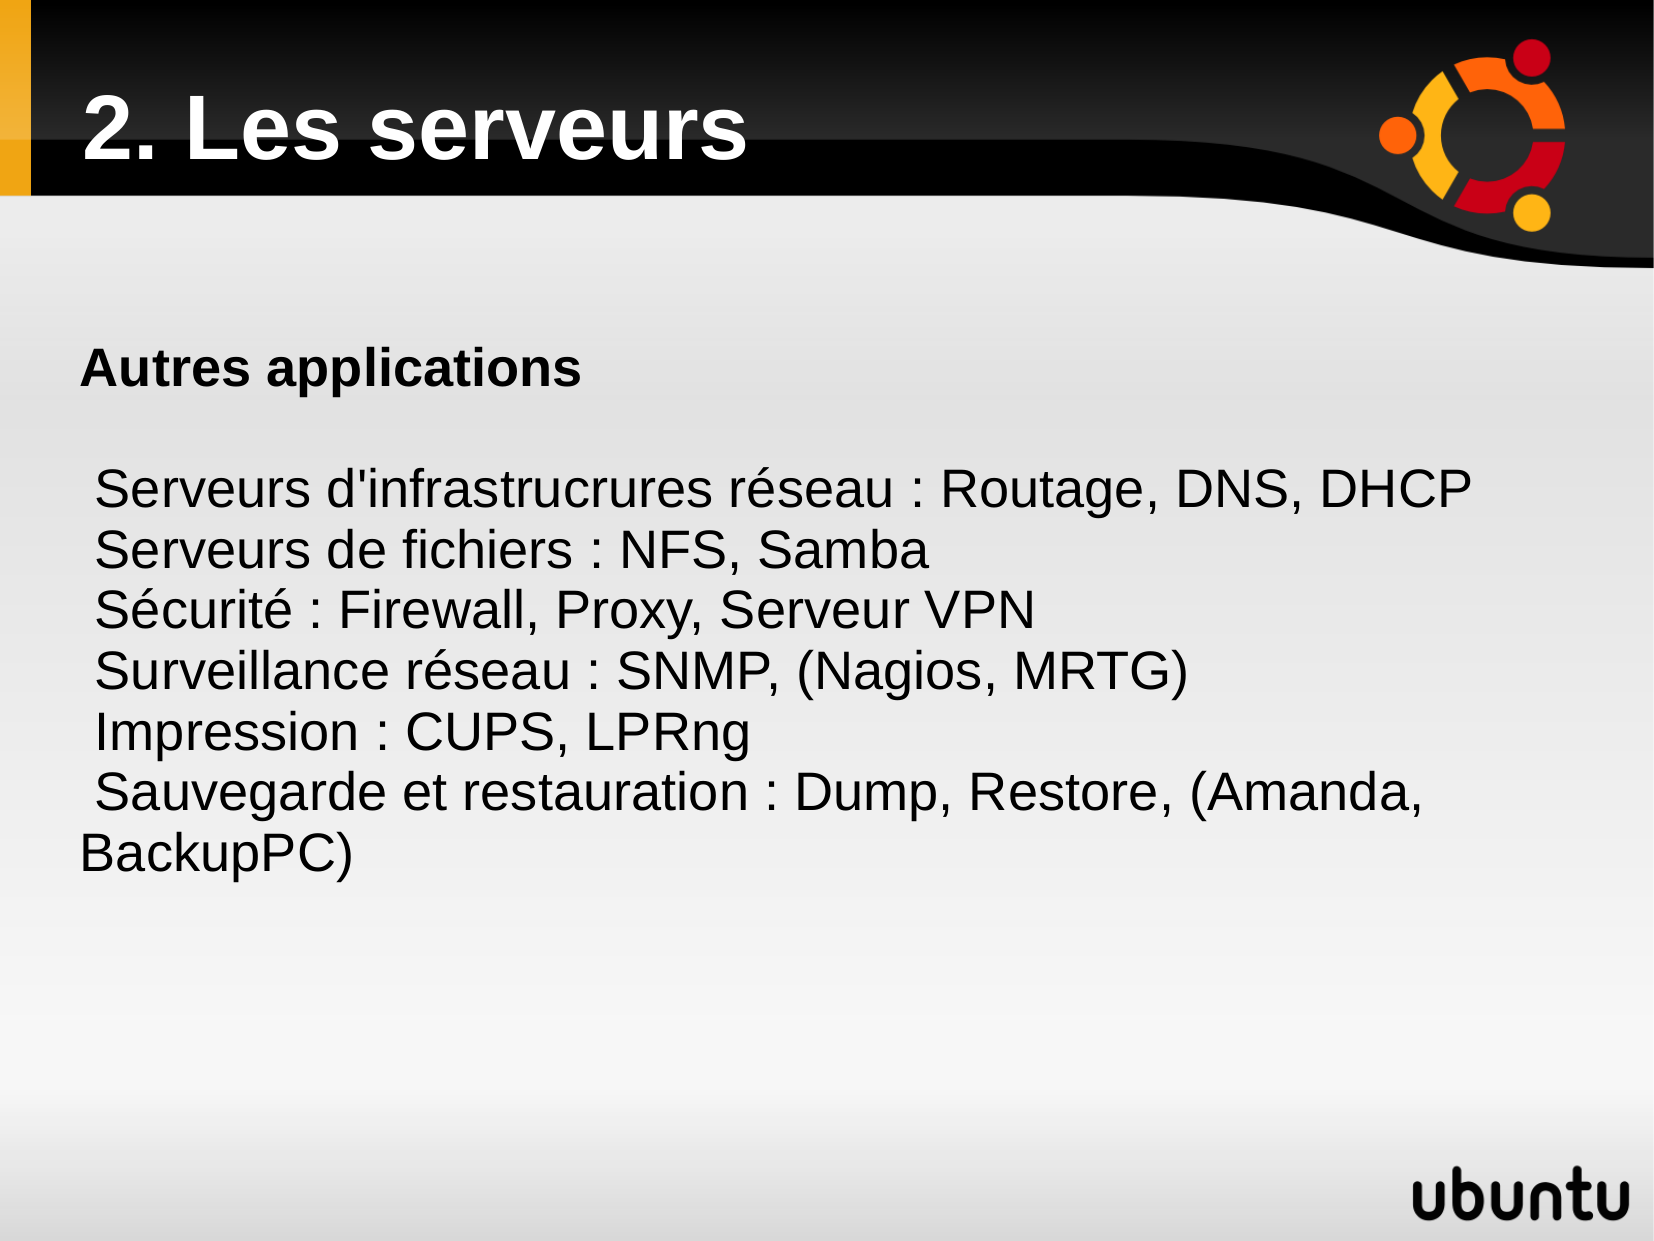

# 2. Les serveurs
Autres applications
 Serveurs d'infrastrucrures réseau : Routage, DNS, DHCP
 Serveurs de fichiers : NFS, Samba
 Sécurité : Firewall, Proxy, Serveur VPN
 Surveillance réseau : SNMP, (Nagios, MRTG)
 Impression : CUPS, LPRng
 Sauvegarde et restauration : Dump, Restore, (Amanda, BackupPC)